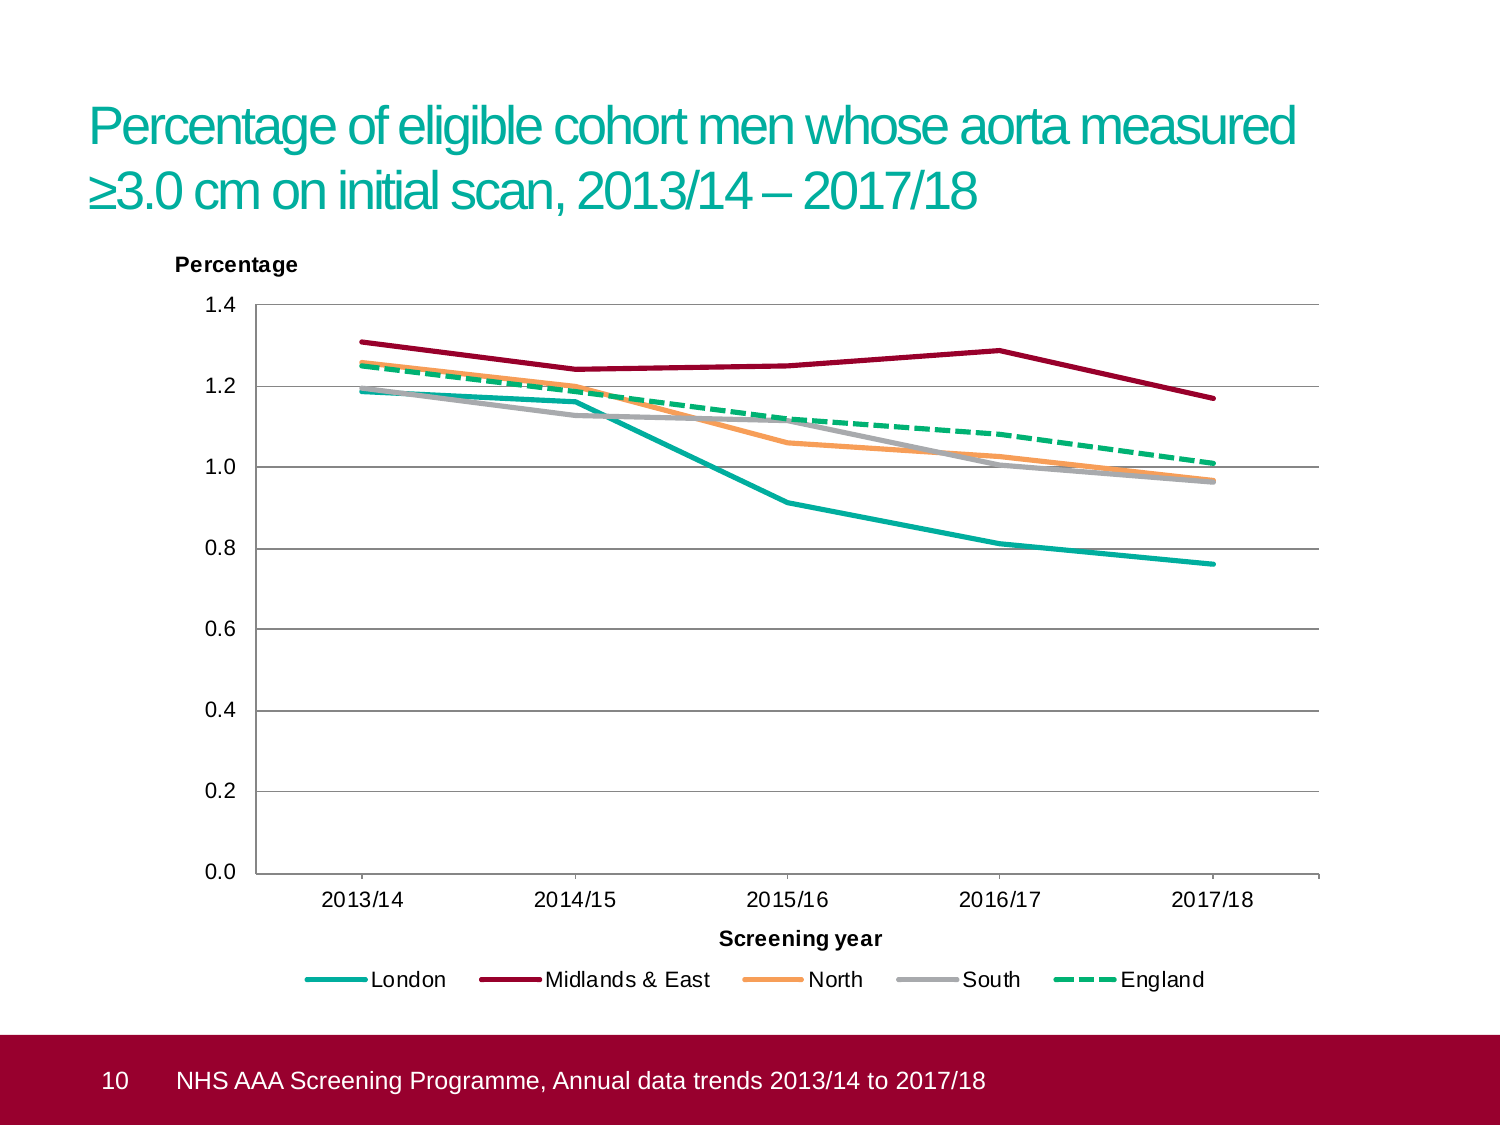

# Percentage of eligible cohort men whose aorta measured ≥3.0 cm on initial scan, 2013/14 – 2017/18
NHS AAA Screening Programme, Annual data trends 2013/14 to 2017/18